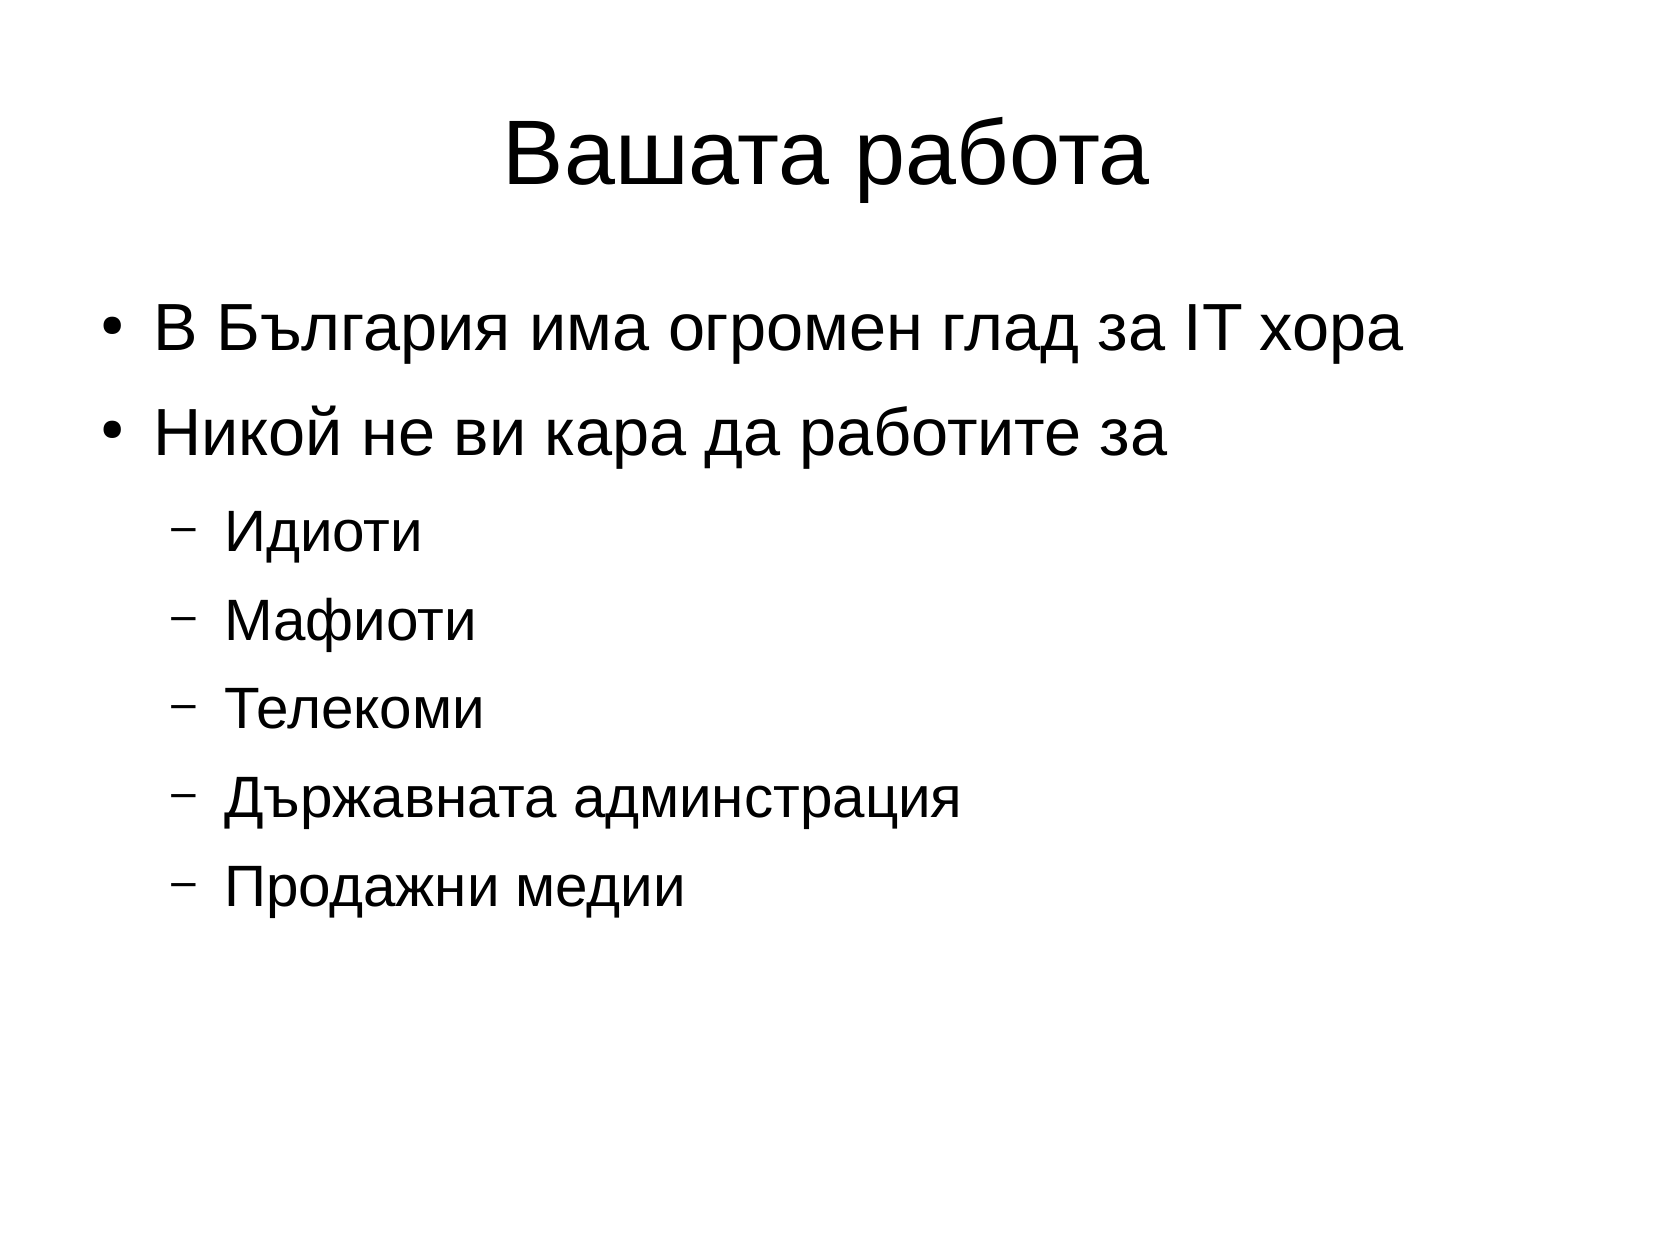

# Вашата работа
В България има огромен глад за IT хора
Никой не ви кара да работите за
Идиоти
Мафиоти
Телекоми
Държавната админстрация
Продажни медии